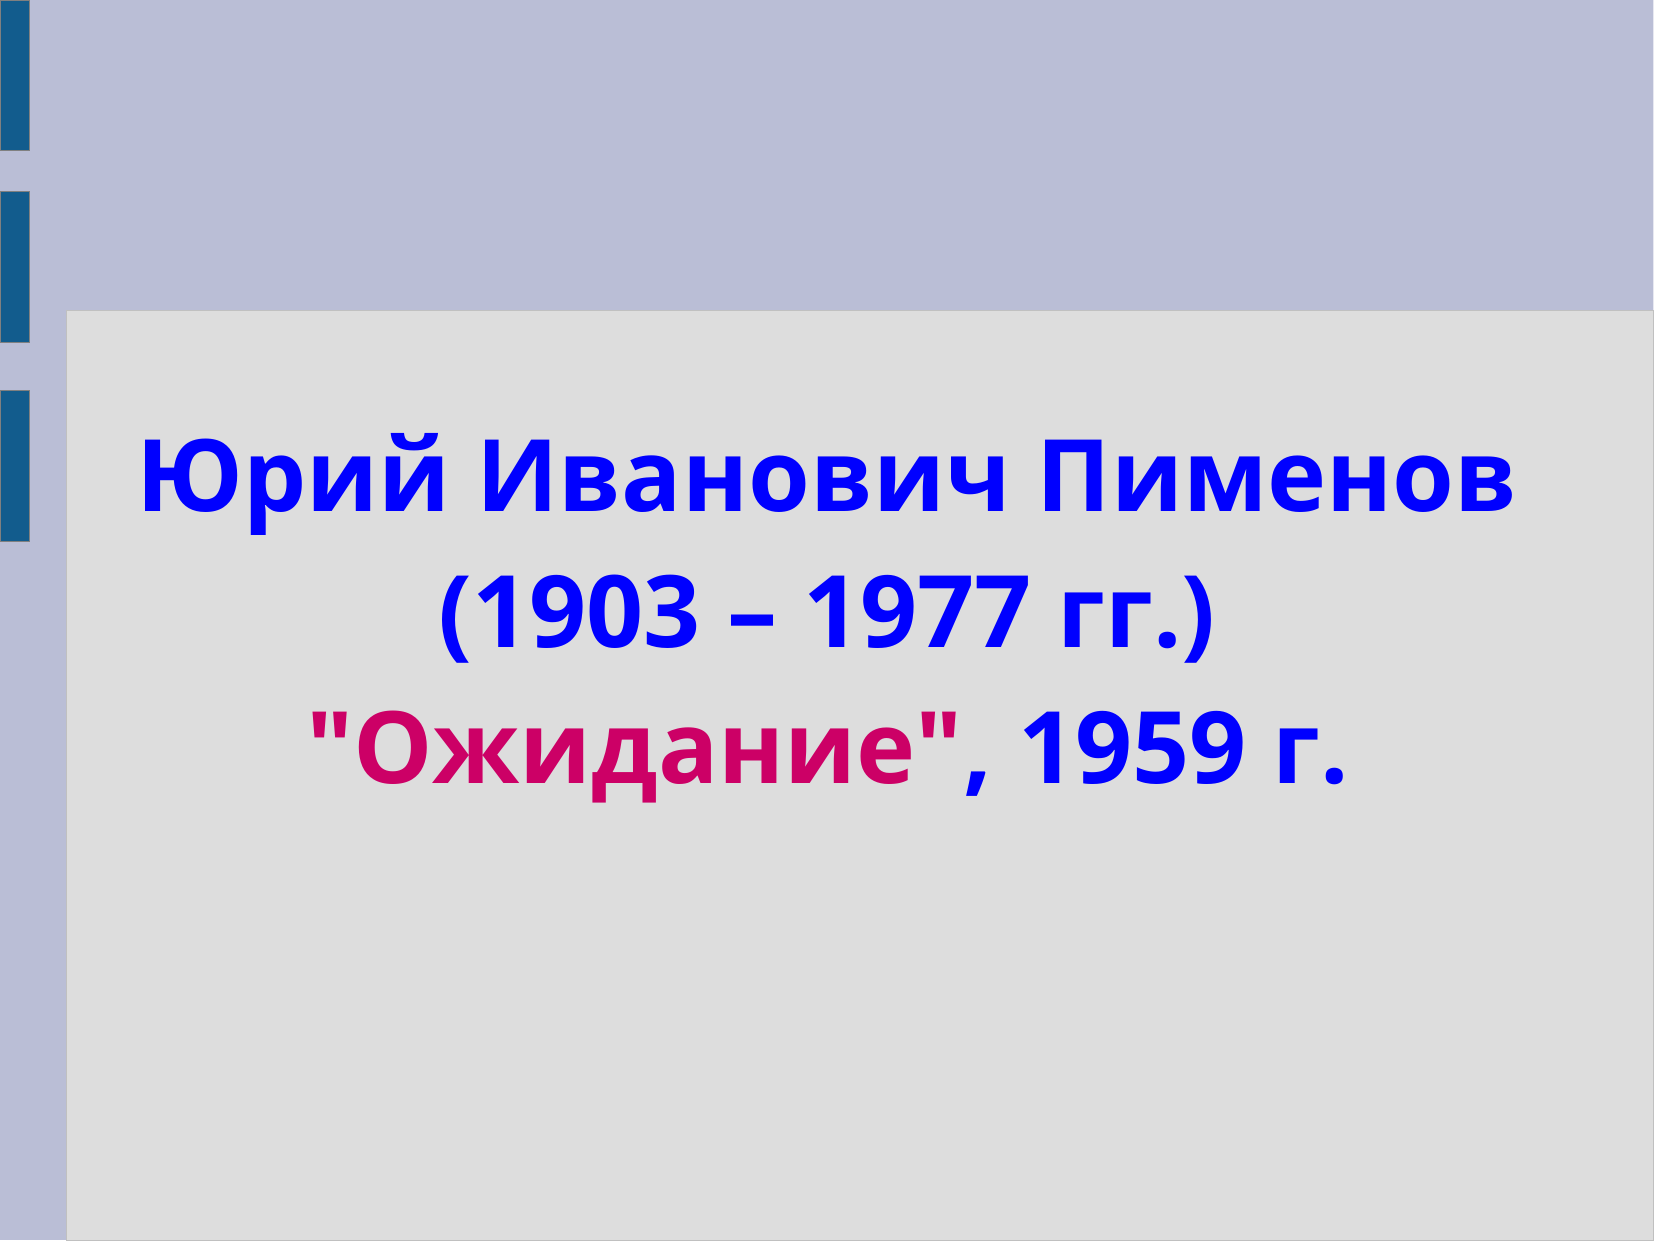

# Юрий Иванович Пименов (1903 – 1977 гг.)
"Ожидание", 1959 г.